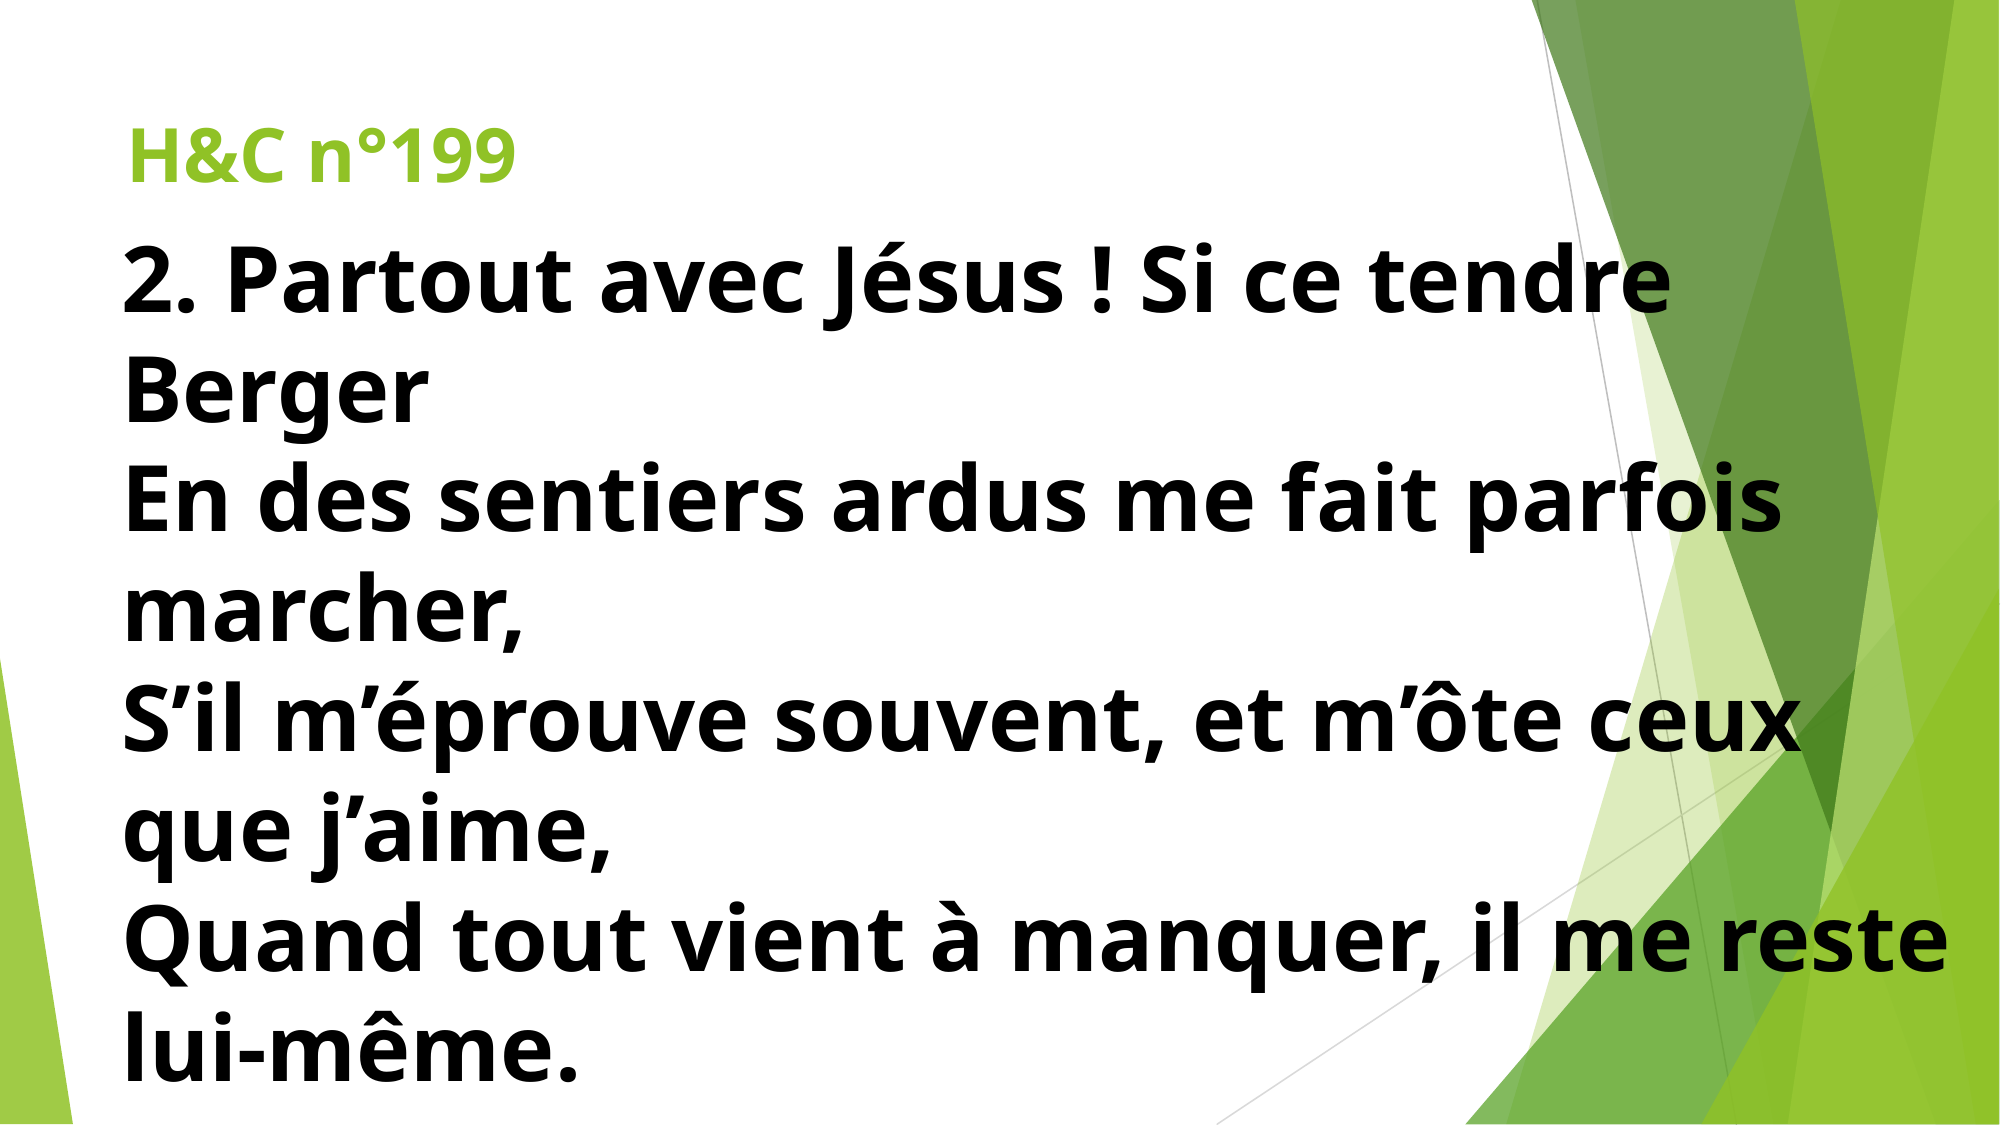

H&C n°199
2. Partout avec Jésus ! Si ce tendre Berger
En des sentiers ardus me fait parfois marcher,
S’il m’éprouve souvent, et m’ôte ceux que j’aime,
Quand tout vient à manquer, il me reste lui-même.